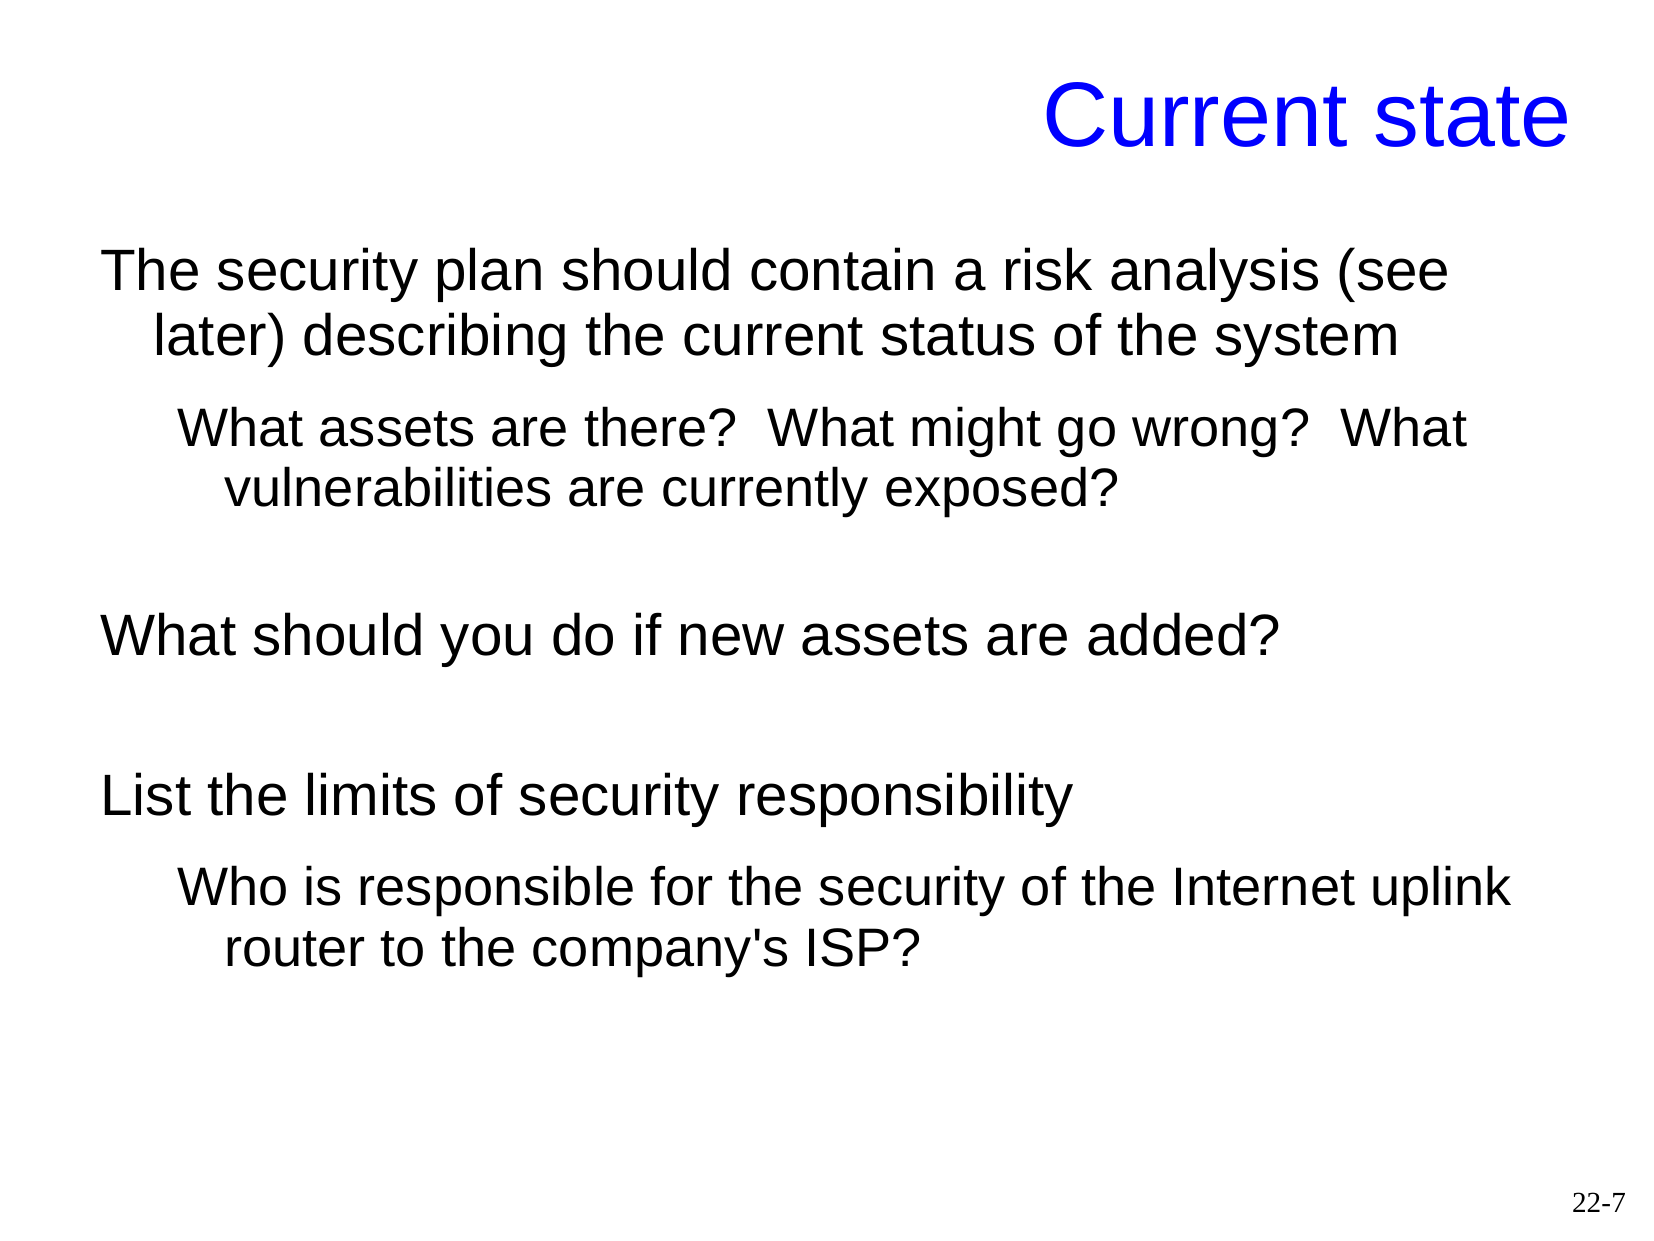

# Current state
The security plan should contain a risk analysis (see later) describing the current status of the system
What assets are there? What might go wrong? What vulnerabilities are currently exposed?
What should you do if new assets are added?
List the limits of security responsibility
Who is responsible for the security of the Internet uplink router to the company's ISP?